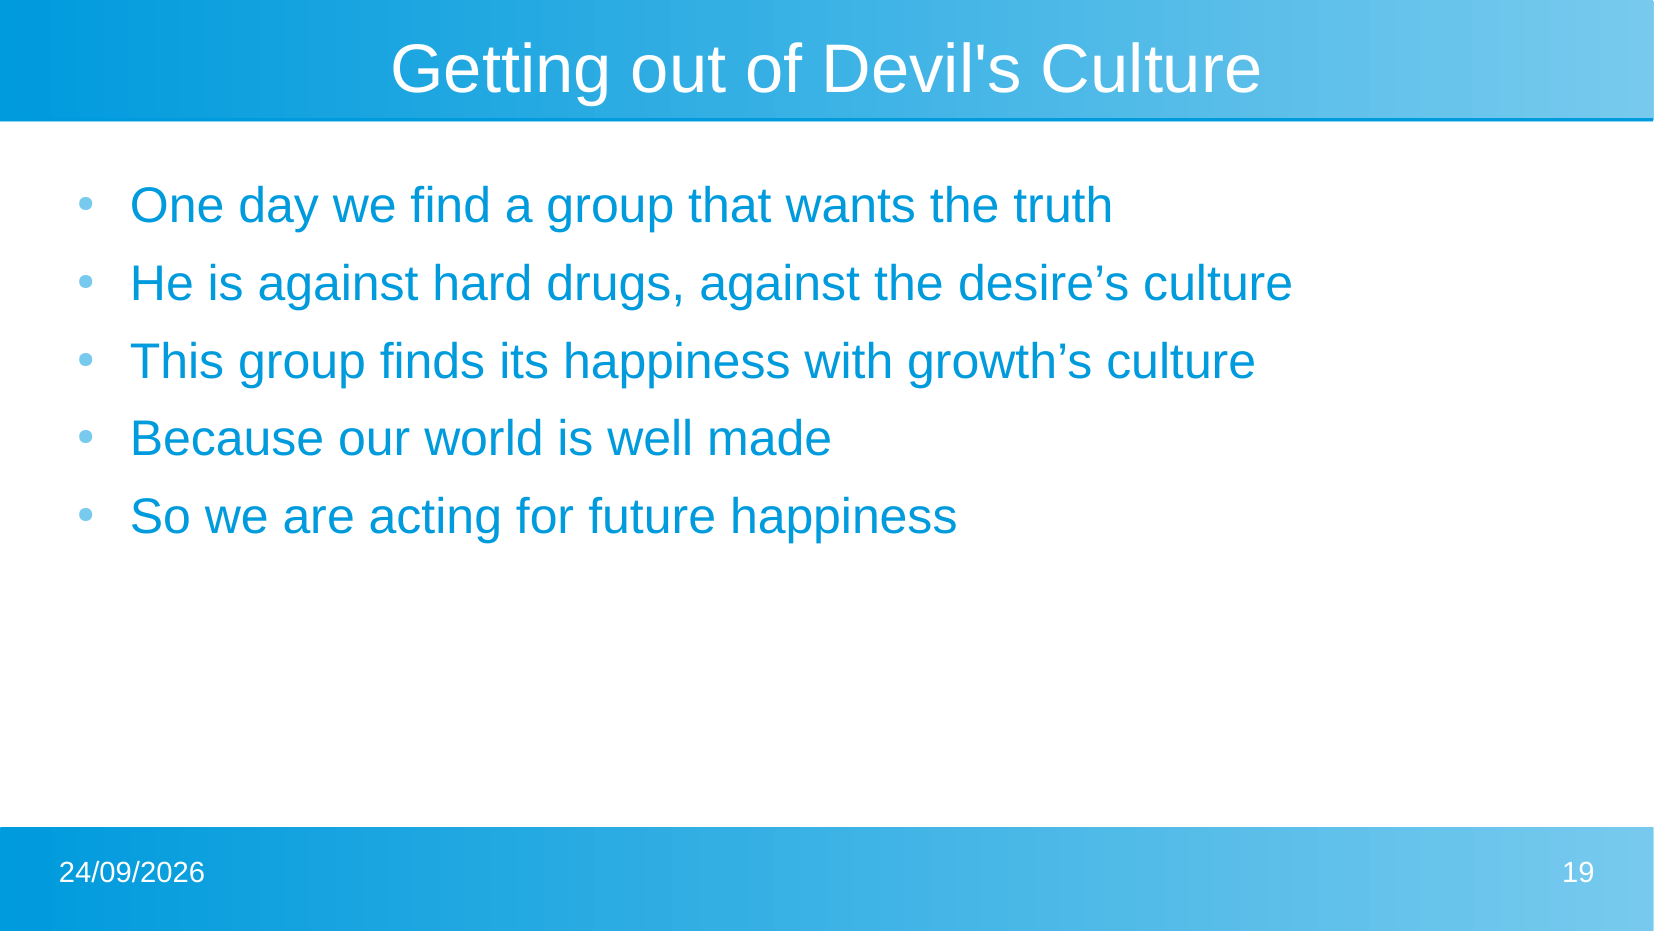

# Getting out of Devil's Culture
One day we find a group that wants the truth
He is against hard drugs, against the desire’s culture
This group finds its happiness with growth’s culture
Because our world is well made
So we are acting for future happiness
19